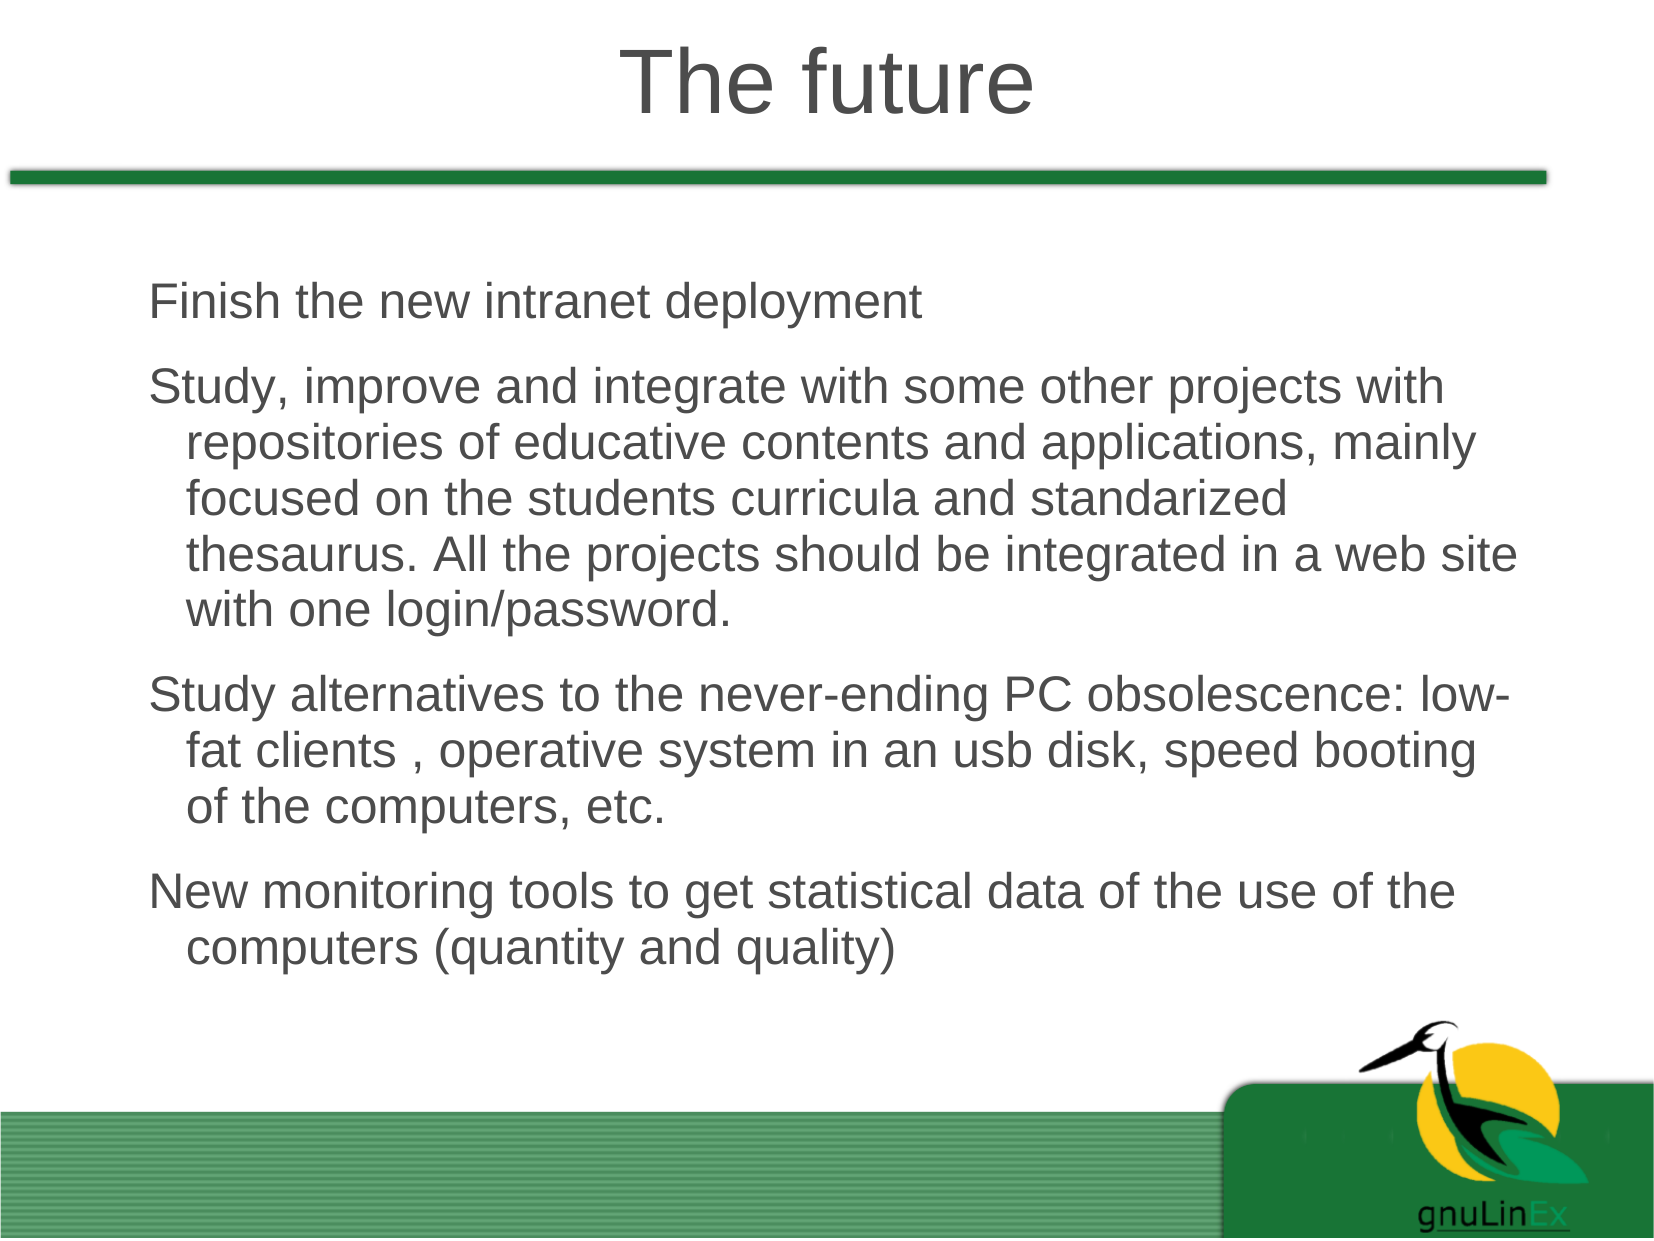

# The future
Finish the new intranet deployment
Study, improve and integrate with some other projects with repositories of educative contents and applications, mainly focused on the students curricula and standarized thesaurus. All the projects should be integrated in a web site with one login/password.
Study alternatives to the never-ending PC obsolescence: low-fat clients , operative system in an usb disk, speed booting of the computers, etc.
New monitoring tools to get statistical data of the use of the computers (quantity and quality)